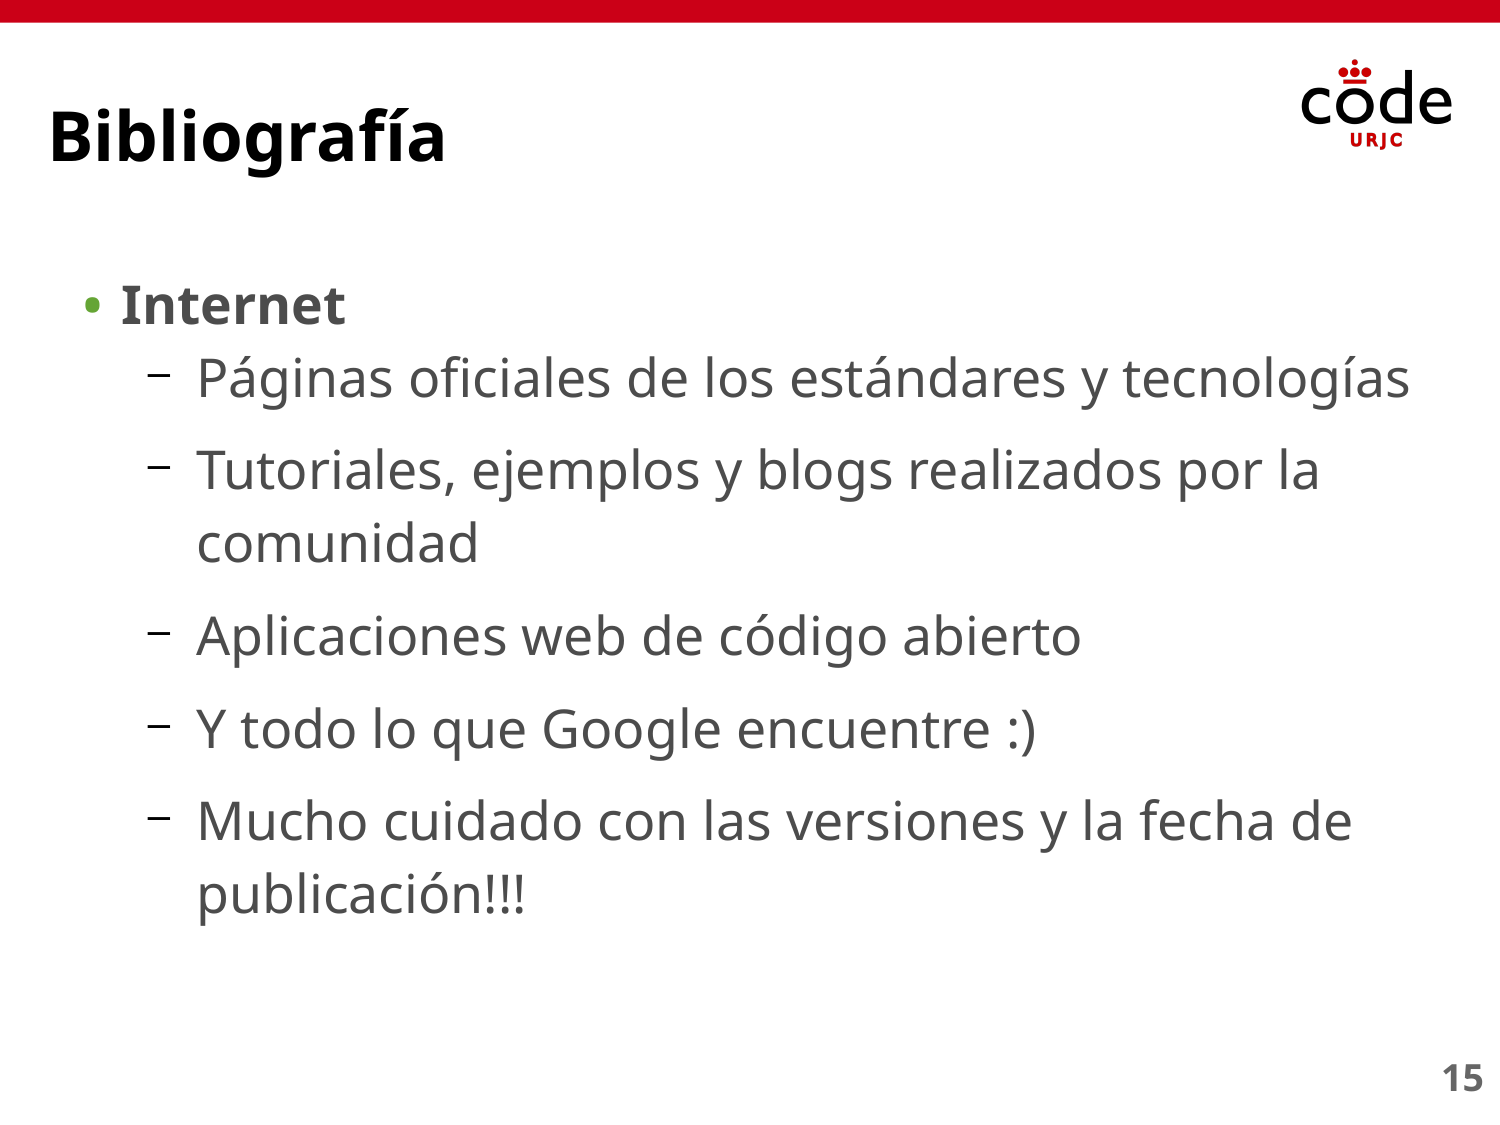

# Bibliografía
Internet
Páginas oficiales de los estándares y tecnologías
Tutoriales, ejemplos y blogs realizados por la comunidad
Aplicaciones web de código abierto
Y todo lo que Google encuentre :)
Mucho cuidado con las versiones y la fecha de publicación!!!